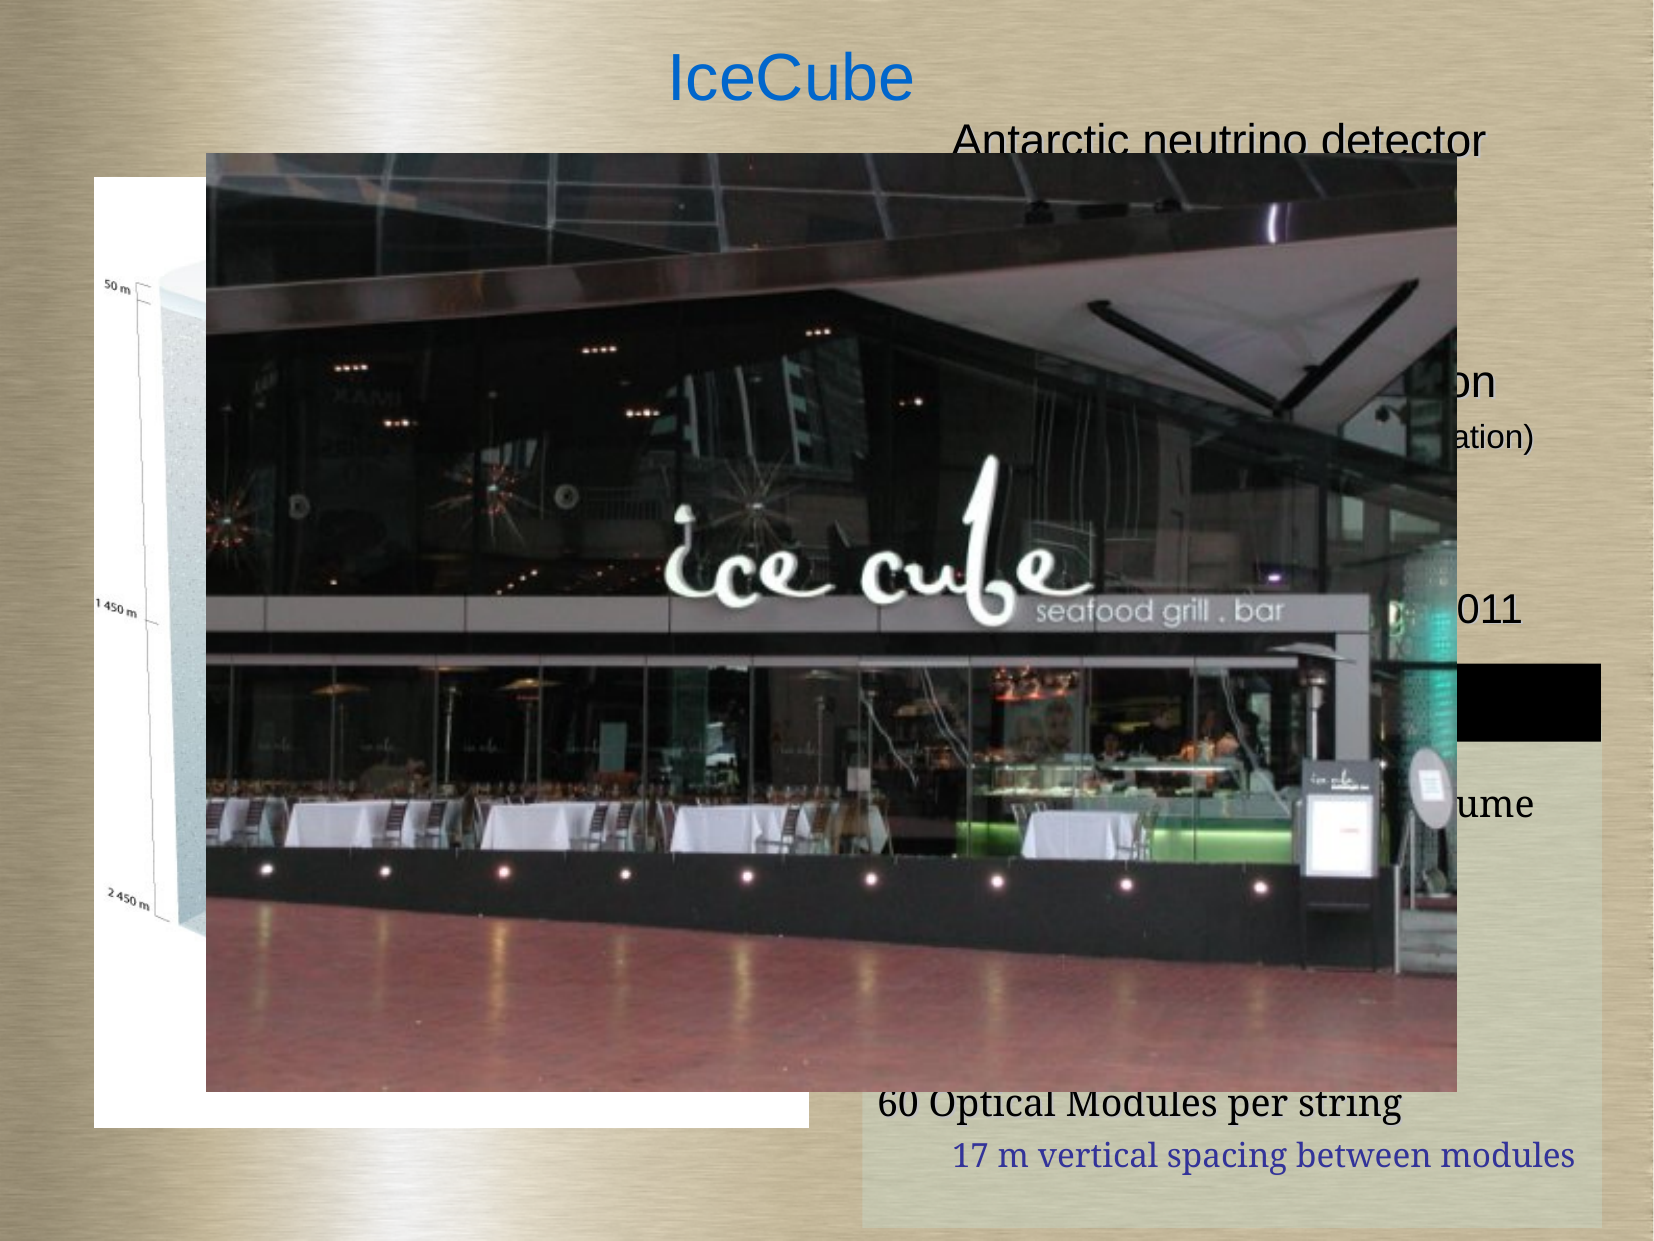

IceCube
 Antarctic neutrino detector
 High energy neutrinos
 Good directional resolution
 (~2° for 9 strings configuration)
 Upgraded yearly
Currently 22 strings
Completion expected by 2011
Design Overview
1 km3 -- 1 Gton instrumented volume
80 strings
1.5 km - 2.5 km deep
125 m spacing between strings
60 Optical Modules per string
17 m vertical spacing between modules